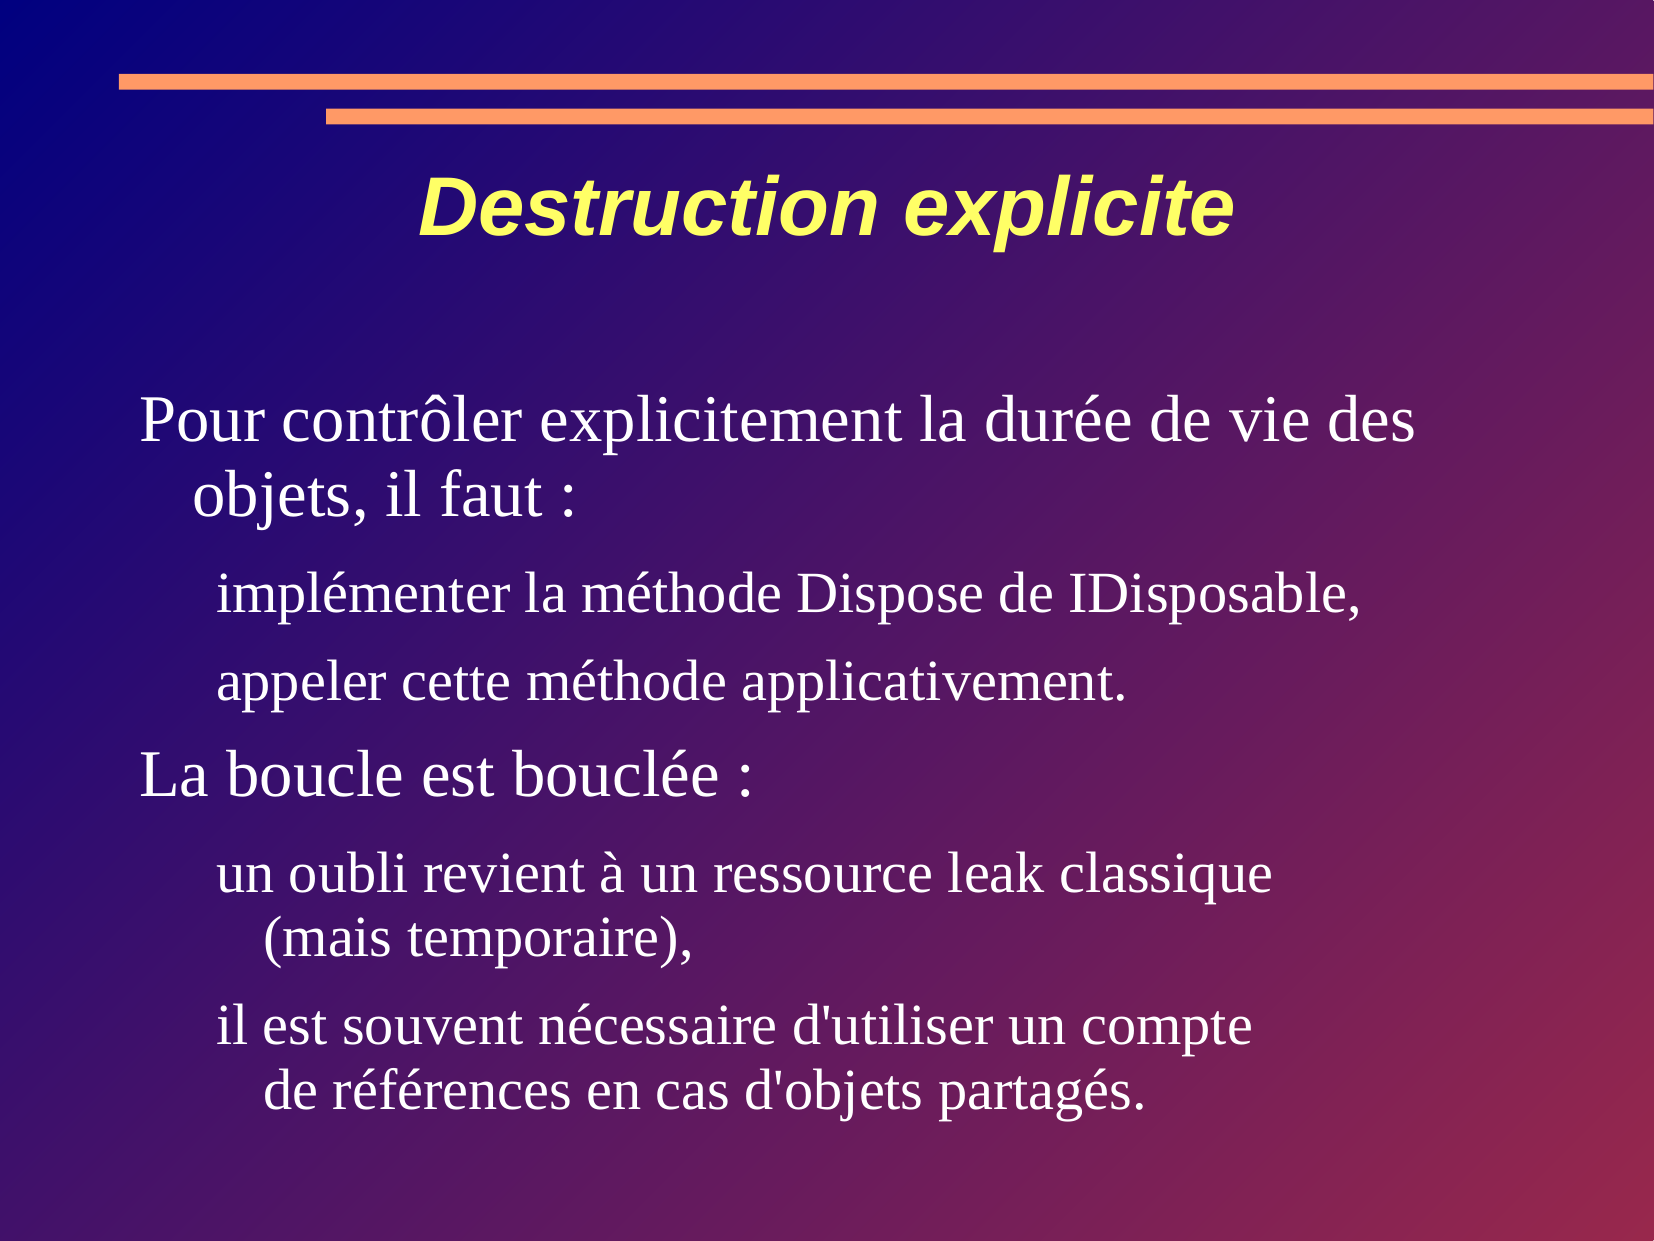

# Destruction explicite
Pour contrôler explicitement la durée de vie des objets, il faut :
implémenter la méthode Dispose de IDisposable,
appeler cette méthode applicativement.
La boucle est bouclée :
un oubli revient à un ressource leak classique
(mais temporaire),
il est souvent nécessaire d'utiliser un compte
de références en cas d'objets partagés.